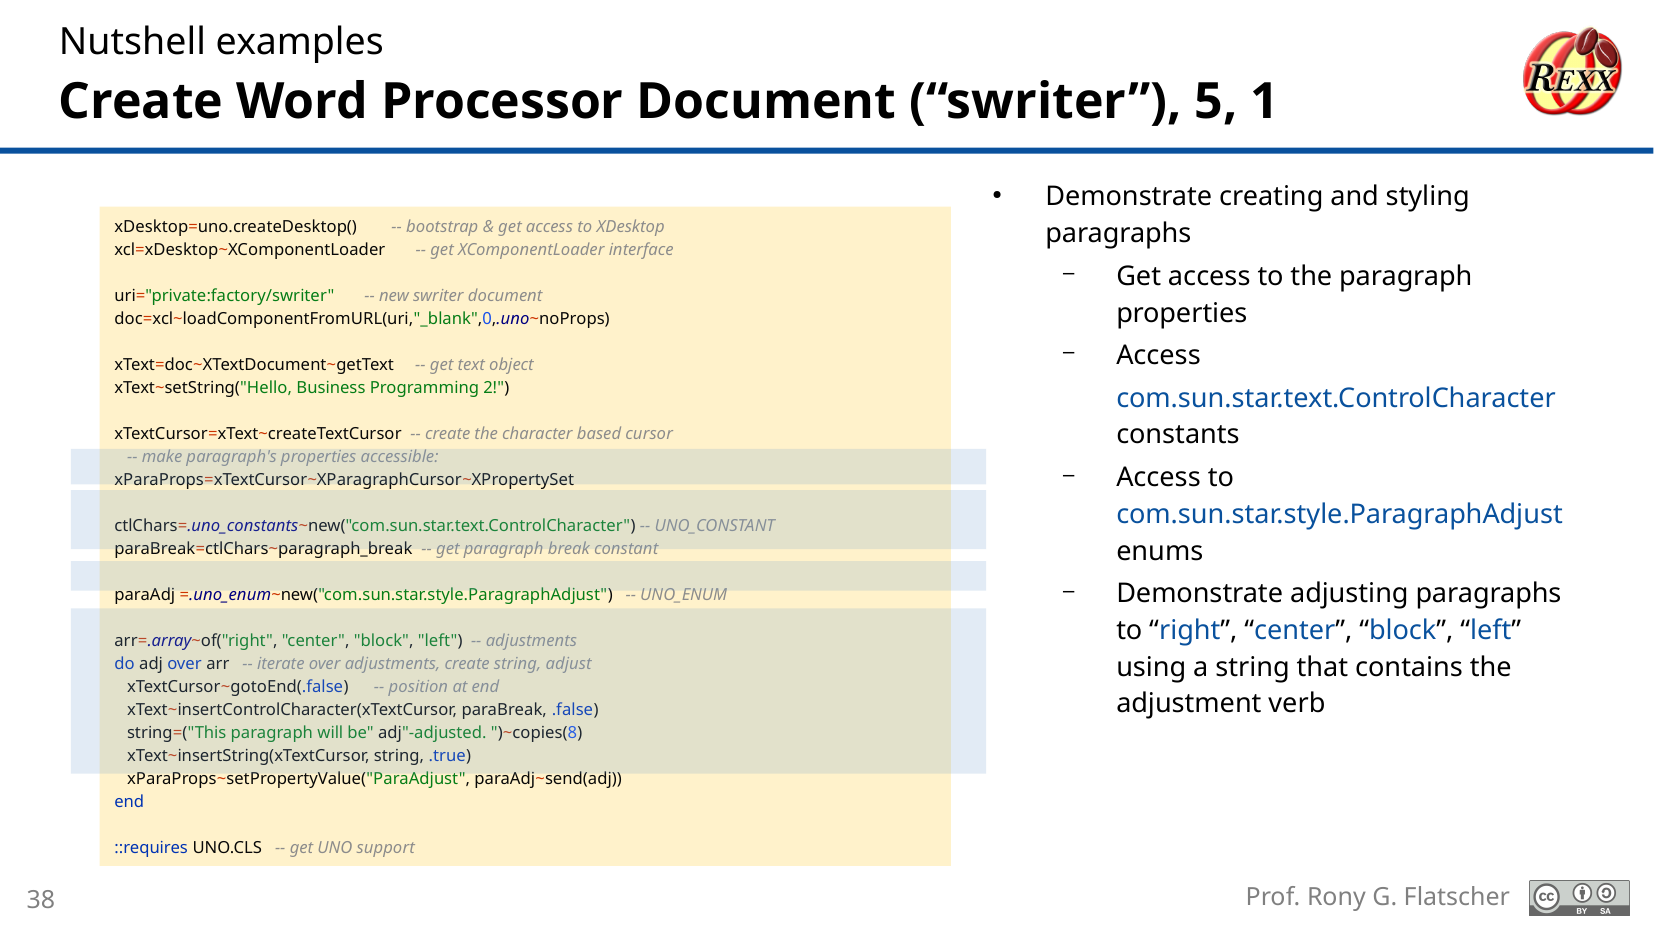

# Nutshell examples Create Word Processor Document (“swriter”), 5, 1
Demonstrate creating and styling paragraphs
Get access to the paragraph properties
Access
com.sun.star.text.ControlCharacter constants
Access to com.sun.star.style.ParagraphAdjust enums
Demonstrate adjusting paragraphs to “right”, “center”, “block”, “left” using a string that contains the adjustment verb
xDesktop=uno.createDesktop() -- bootstrap & get access to XDesktop
xcl=xDesktop~XComponentLoader -- get XComponentLoader interface
uri="private:factory/swriter" -- new swriter document
doc=xcl~loadComponentFromURL(uri,"_blank",0,.uno~noProps)
xText=doc~XTextDocument~getText -- get text object
xText~setString("Hello, Business Programming 2!")
xTextCursor=xText~createTextCursor -- create the character based cursor
 -- make paragraph's properties accessible:
xParaProps=xTextCursor~XParagraphCursor~XPropertySet
ctlChars=.uno_constants~new("com.sun.star.text.ControlCharacter") -- UNO_CONSTANT
paraBreak=ctlChars~paragraph_break -- get paragraph break constant
paraAdj =.uno_enum~new("com.sun.star.style.ParagraphAdjust") -- UNO_ENUM
arr=.array~of("right", "center", "block", "left") -- adjustments
do adj over arr -- iterate over adjustments, create string, adjust
 xTextCursor~gotoEnd(.false) -- position at end
 xText~insertControlCharacter(xTextCursor, paraBreak, .false)
 string=("This paragraph will be" adj"-adjusted. ")~copies(8)
 xText~insertString(xTextCursor, string, .true)
 xParaProps~setPropertyValue("ParaAdjust", paraAdj~send(adj))
end
::requires UNO.CLS -- get UNO support